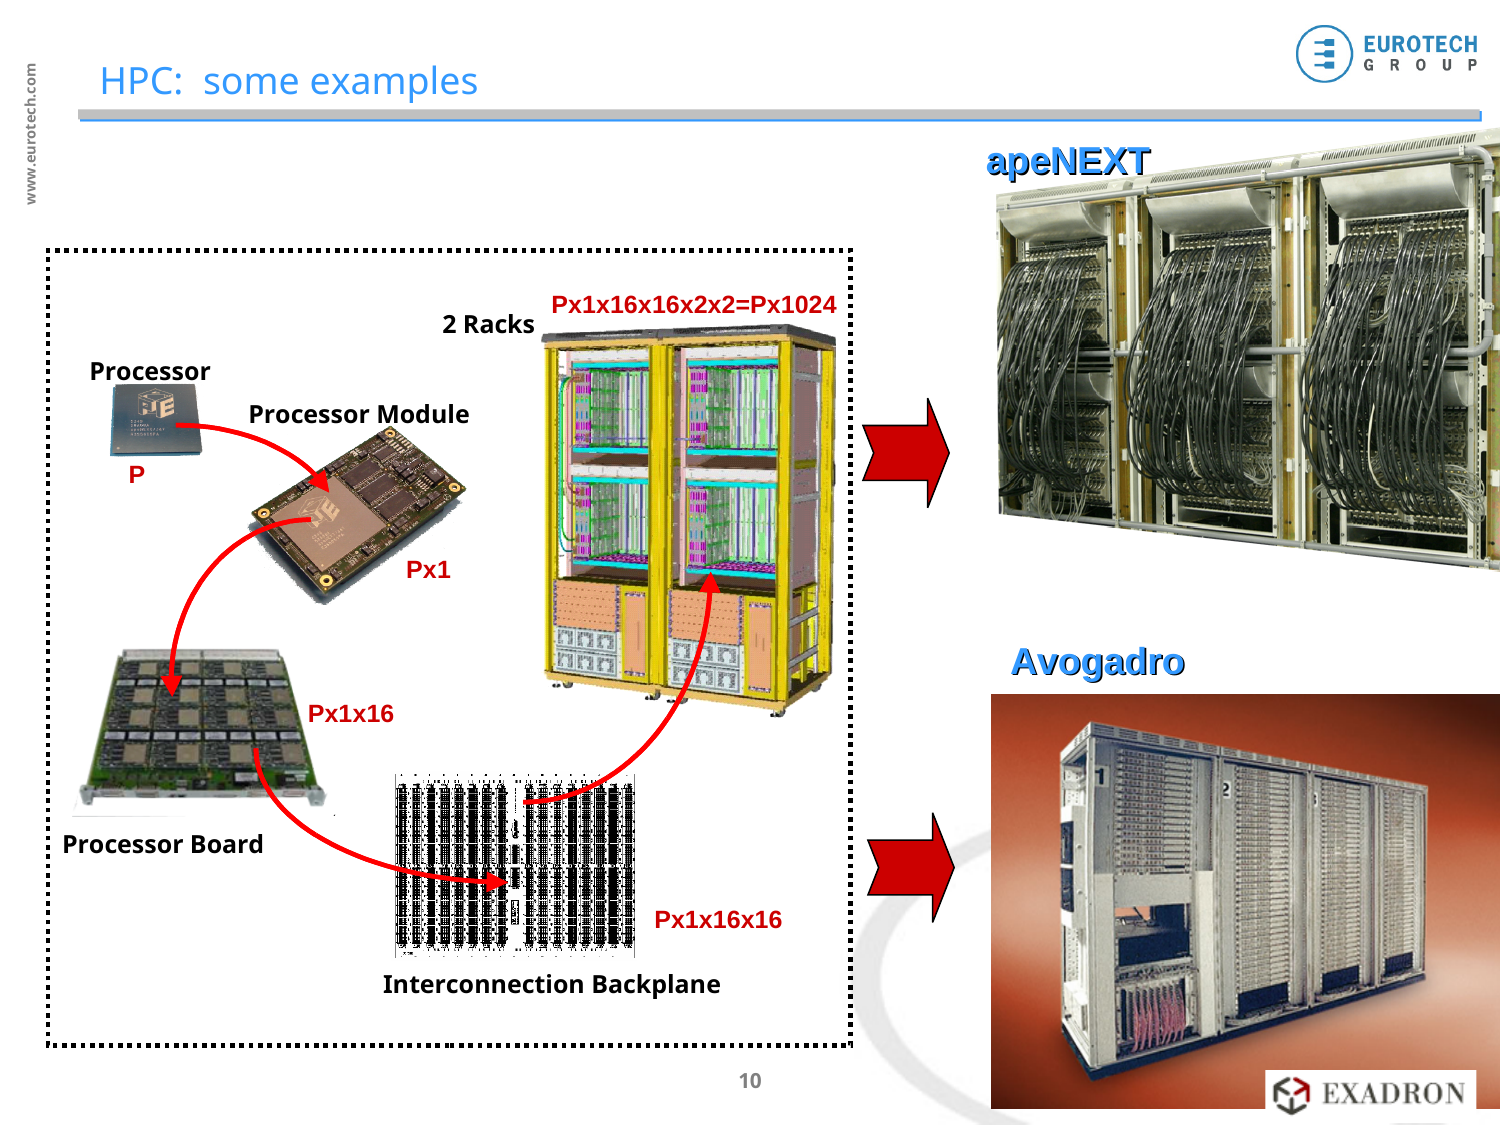

HPC: some examples
apeNEXT
Px1x16x16x2x2=Px1024
2 Racks
Processor
Processor Module
P
Px1
Px1x16
Processor Board
Px1x16x16
Interconnection Backplane
Avogadro